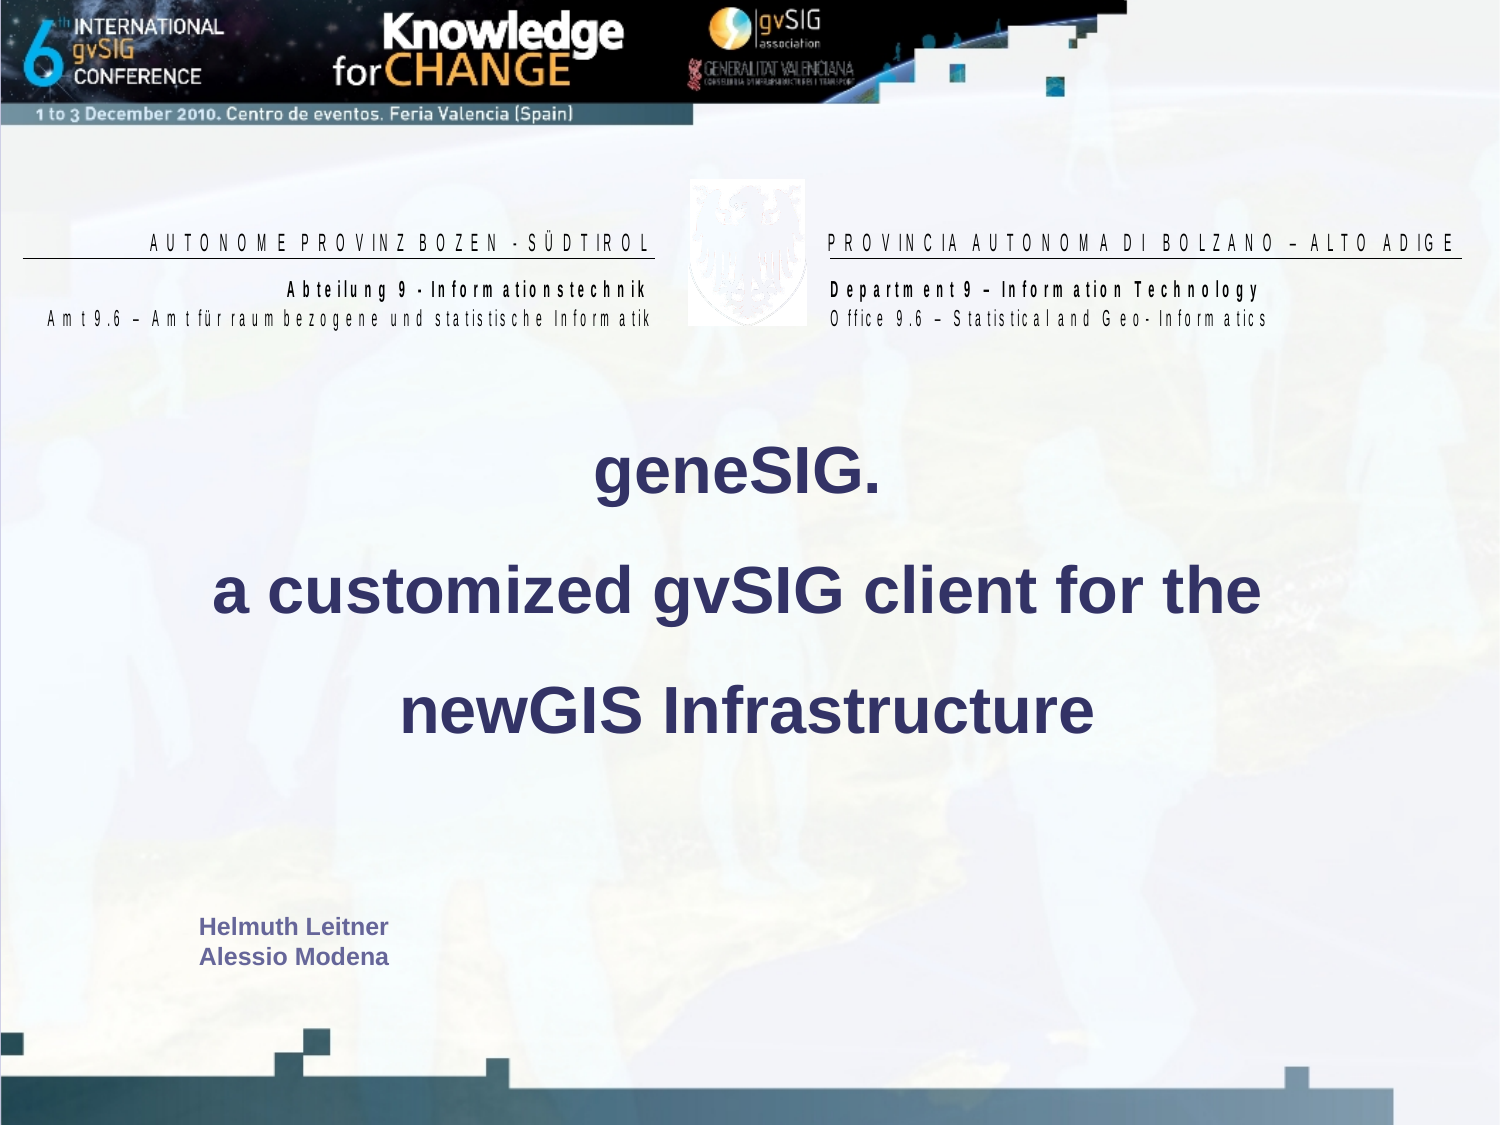

geneSIG.
a customized gvSIG client for the
 newGIS Infrastructure
Helmuth Leitner
Alessio Modena